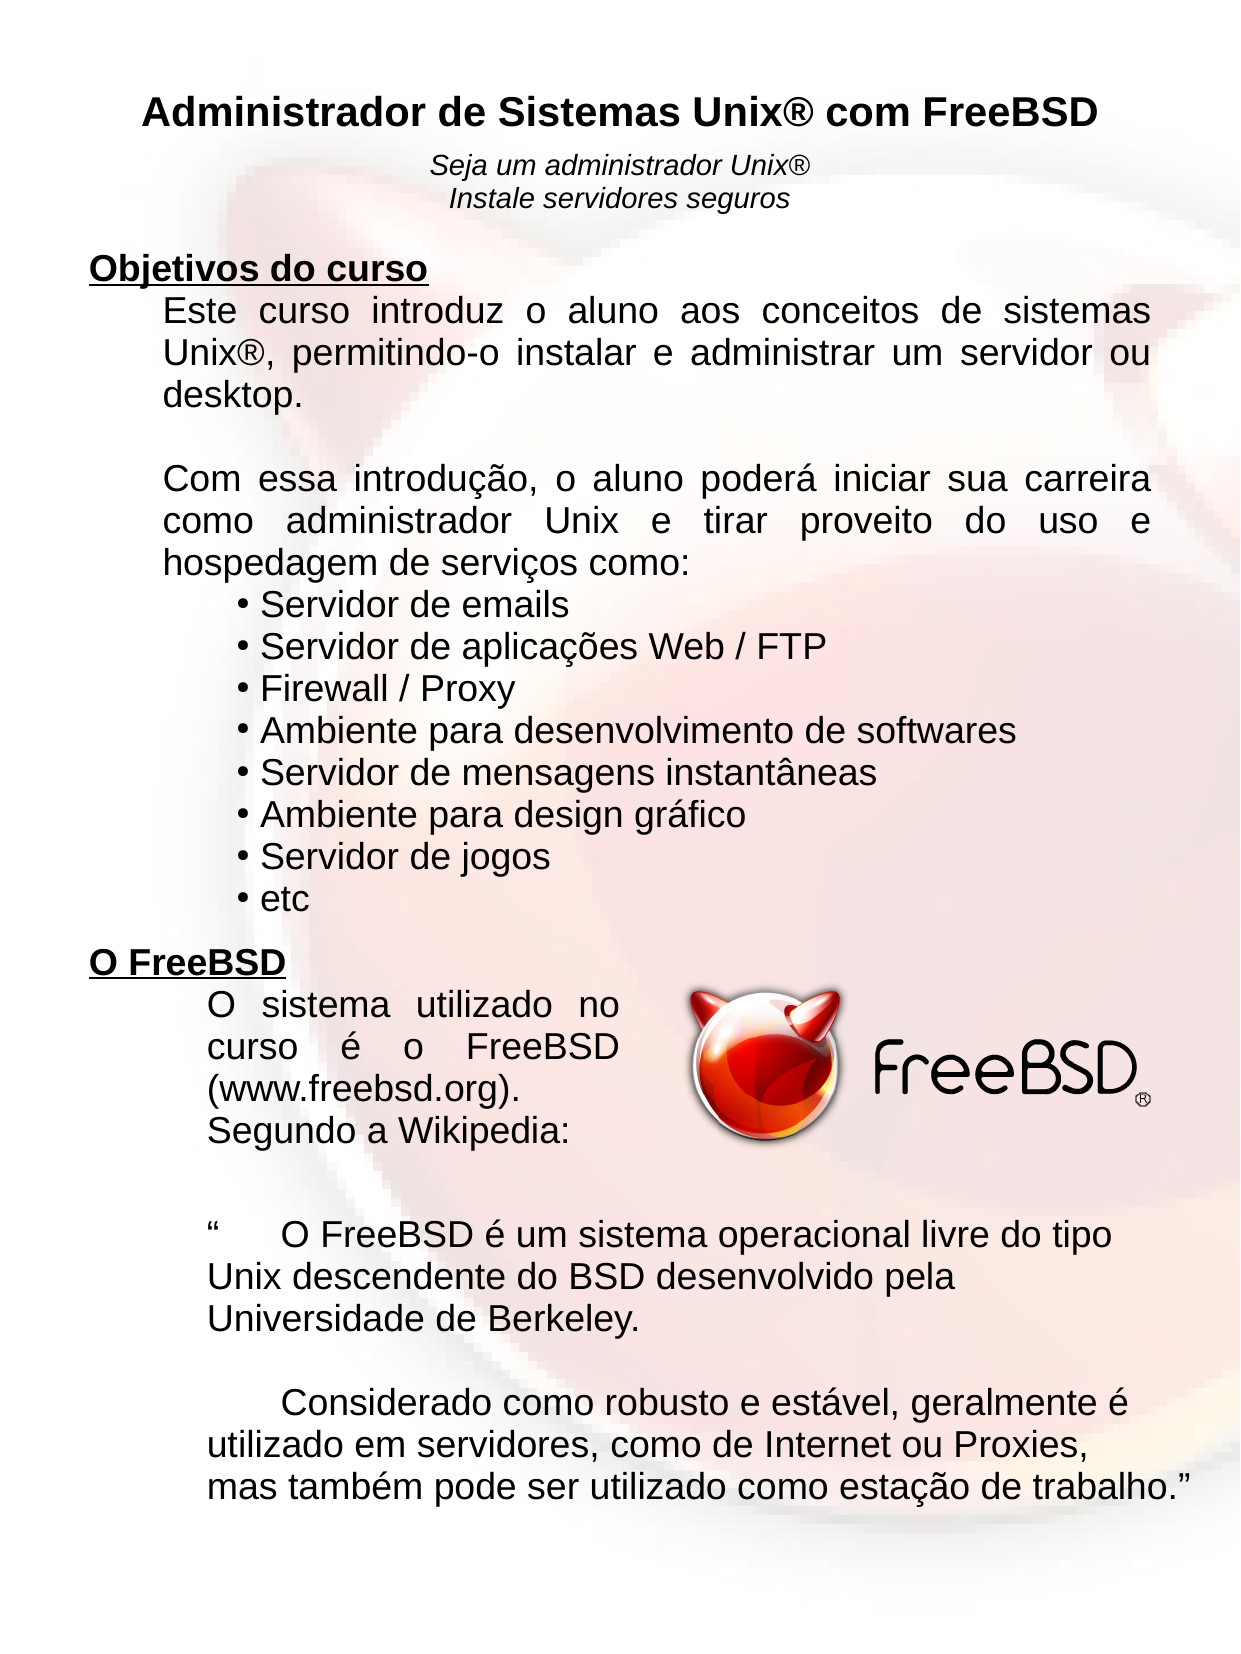

Administrador de Sistemas Unix® com FreeBSD
Seja um administrador Unix®
Instale servidores seguros
Objetivos do curso
Este curso introduz o aluno aos conceitos de sistemas Unix®, permitindo-o instalar e administrar um servidor ou desktop.
Com essa introdução, o aluno poderá iniciar sua carreira como administrador Unix e tirar proveito do uso e hospedagem de serviços como:
 Servidor de emails
 Servidor de aplicações Web / FTP
 Firewall / Proxy
 Ambiente para desenvolvimento de softwares
 Servidor de mensagens instantâneas
 Ambiente para design gráfico
 Servidor de jogos
 etc
“	O FreeBSD é um sistema operacional livre do tipo Unix descendente do BSD desenvolvido pela Universidade de Berkeley.
	Considerado como robusto e estável, geralmente é utilizado em servidores, como de Internet ou Proxies, mas também pode ser utilizado como estação de trabalho.”
O FreeBSD
O sistema utilizado no curso é o FreeBSD (www.freebsd.org). Segundo a Wikipedia: